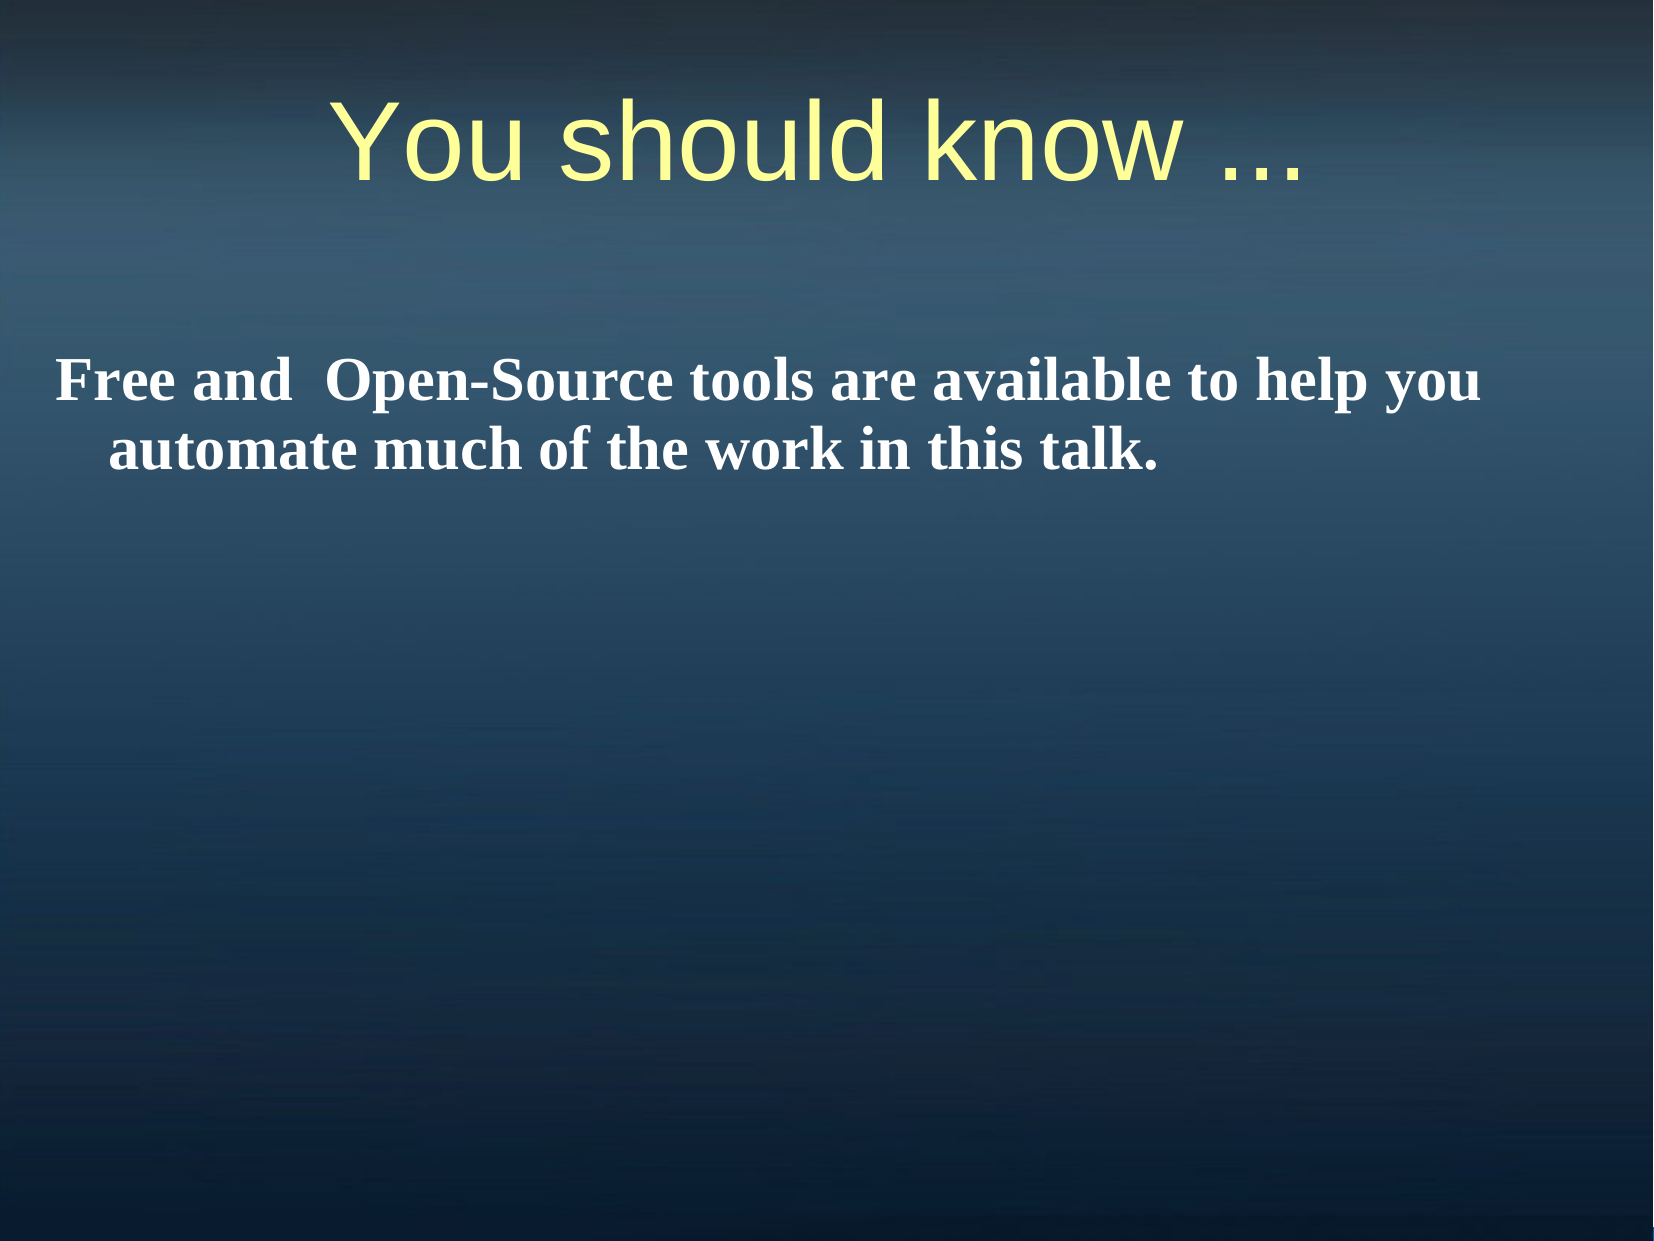

# You should know ...
Free and Open-Source tools are available to help you automate much of the work in this talk.